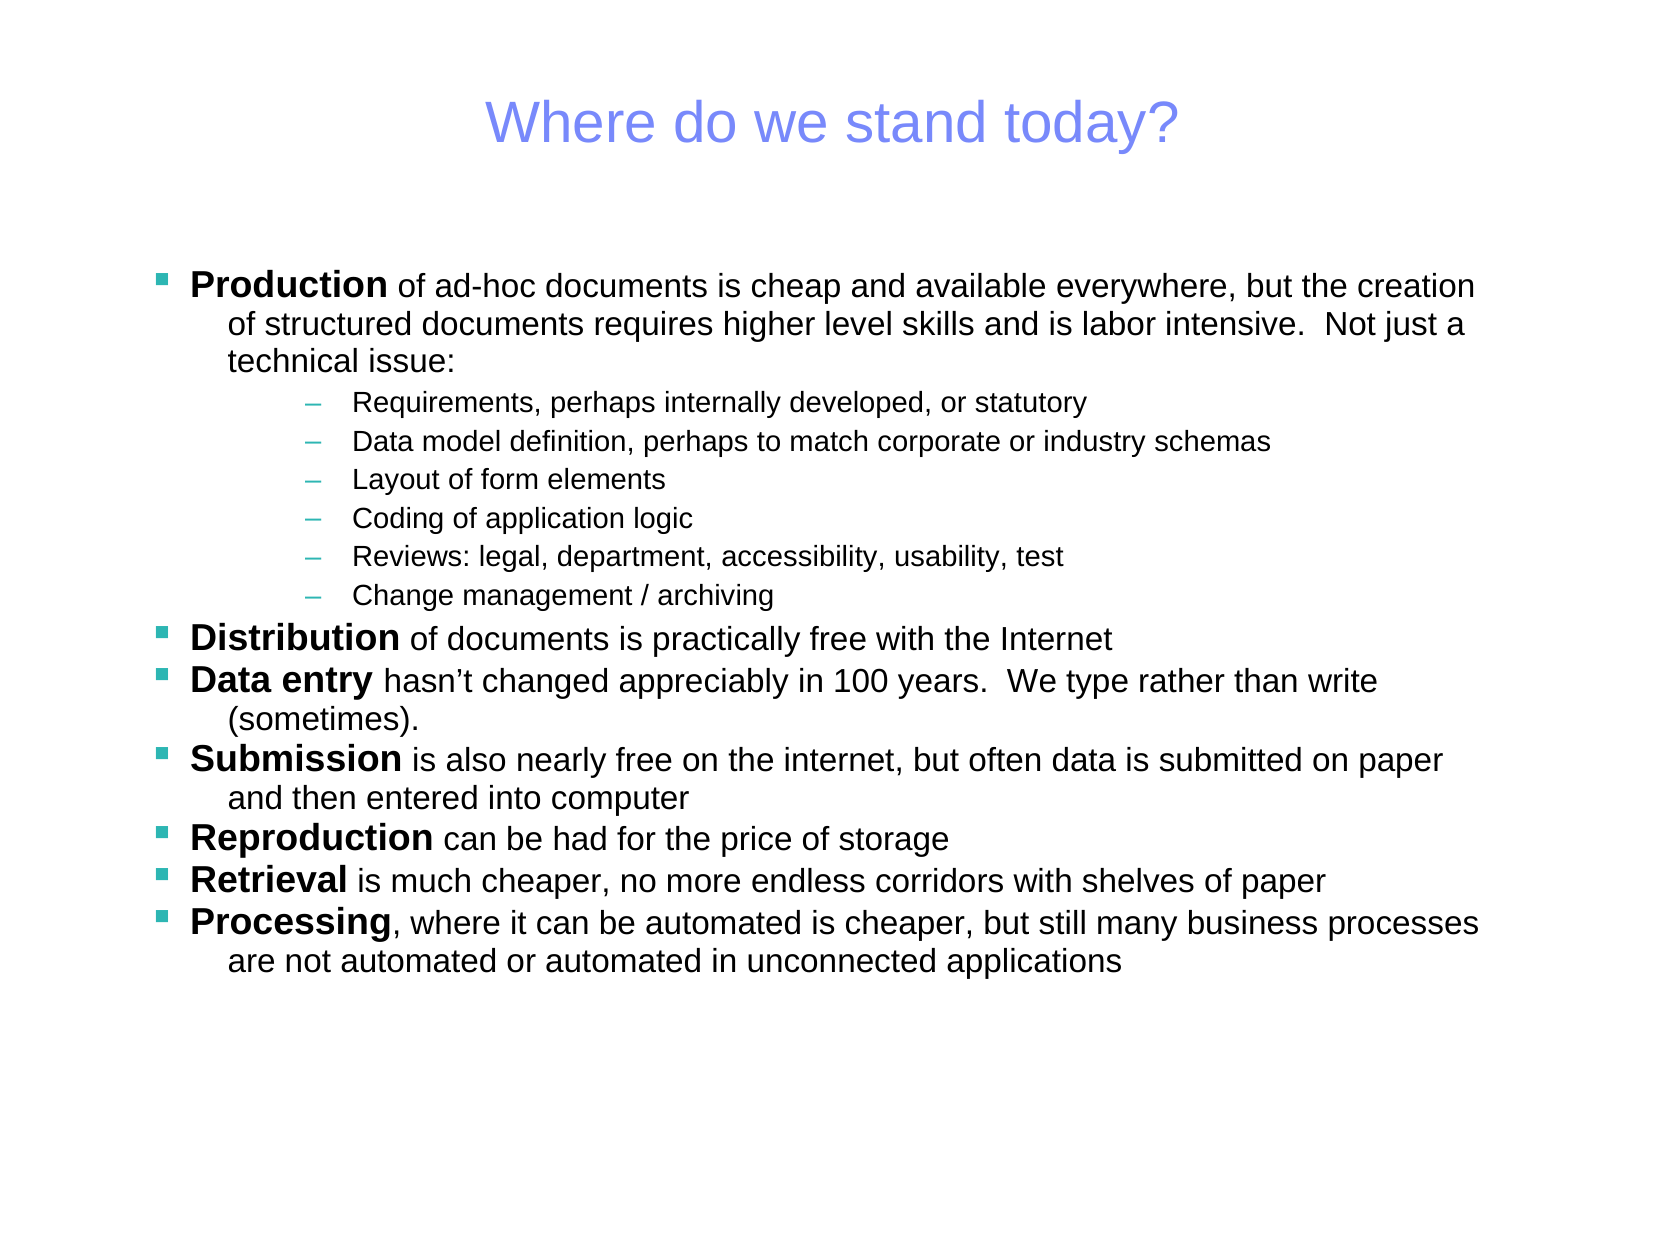

# Where do we stand today?
Production of ad-hoc documents is cheap and available everywhere, but the creation of structured documents requires higher level skills and is labor intensive. Not just a technical issue:
Requirements, perhaps internally developed, or statutory
Data model definition, perhaps to match corporate or industry schemas
Layout of form elements
Coding of application logic
Reviews: legal, department, accessibility, usability, test
Change management / archiving
Distribution of documents is practically free with the Internet
Data entry hasn’t changed appreciably in 100 years. We type rather than write (sometimes).
Submission is also nearly free on the internet, but often data is submitted on paper and then entered into computer
Reproduction can be had for the price of storage
Retrieval is much cheaper, no more endless corridors with shelves of paper
Processing, where it can be automated is cheaper, but still many business processes are not automated or automated in unconnected applications